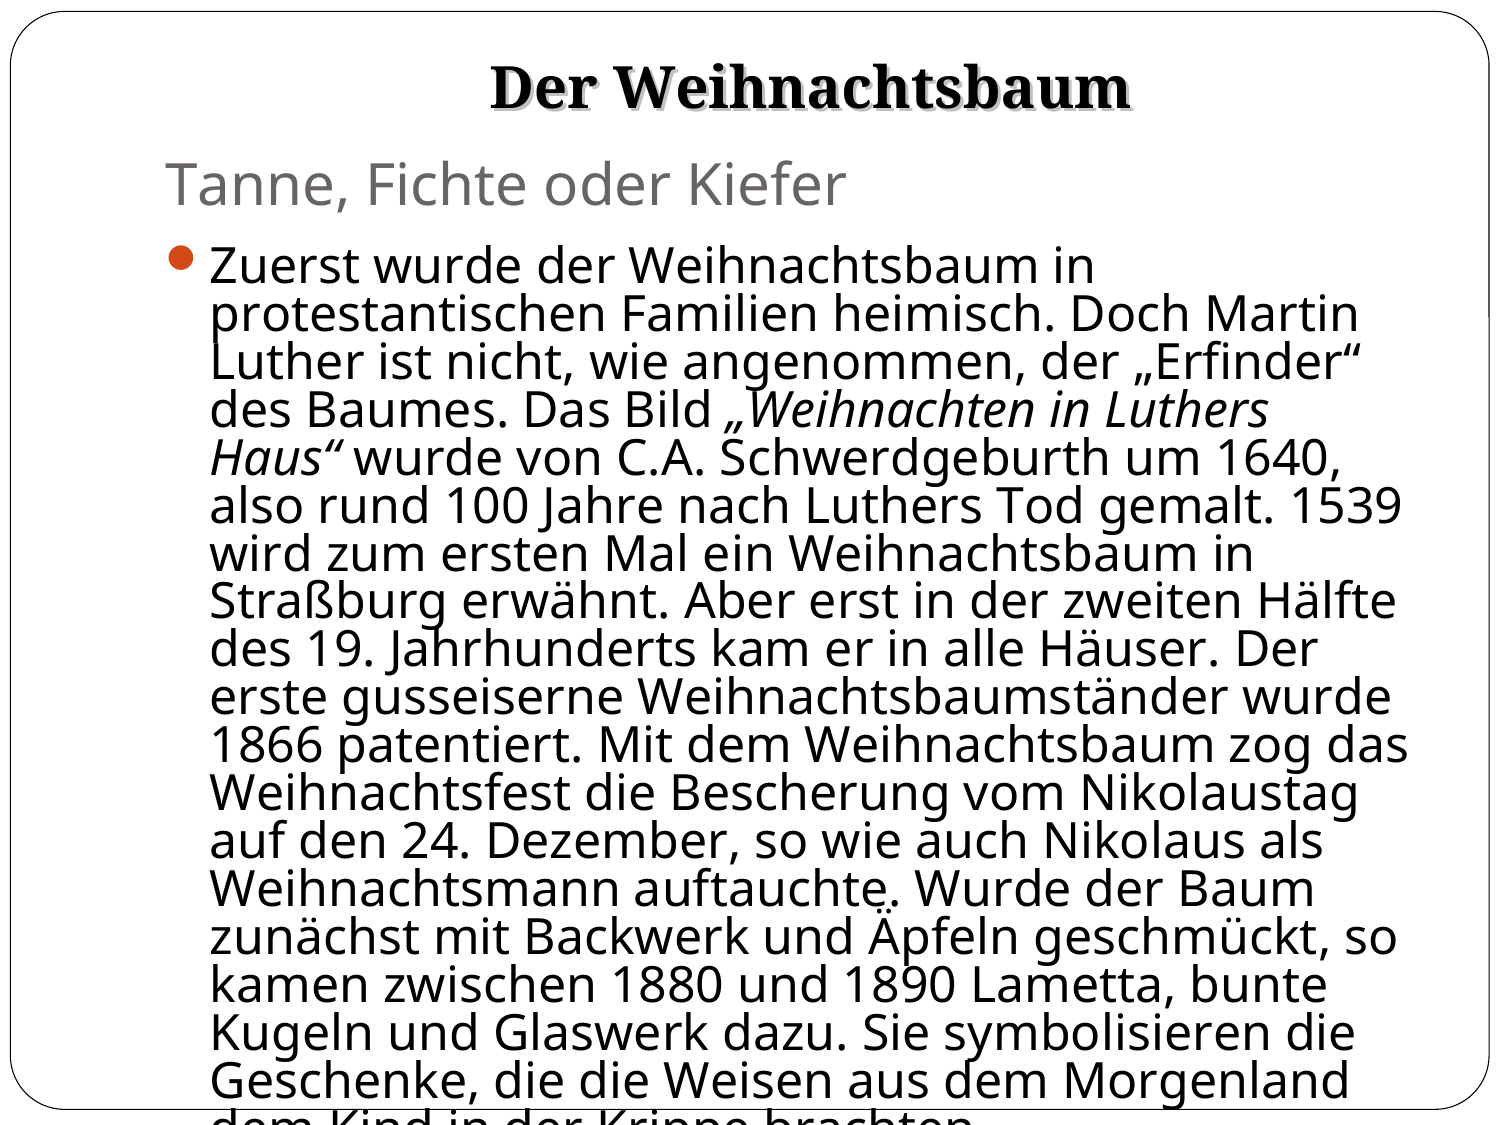

| Der Weihnachtsbaum | |
| --- | --- |
| | |
# Tanne, Fichte oder Kiefer
Zuerst wurde der Weihnachtsbaum in protestantischen Familien heimisch. Doch Martin Luther ist nicht, wie angenommen, der „Erfinder“ des Baumes. Das Bild „Weihnachten in Luthers Haus“ wurde von C.A. Schwerdgeburth um 1640, also rund 100 Jahre nach Luthers Tod gemalt. 1539 wird zum ersten Mal ein Weihnachtsbaum in Straßburg erwähnt. Aber erst in der zweiten Hälfte des 19. Jahrhunderts kam er in alle Häuser. Der erste gusseiserne Weihnachtsbaumständer wurde 1866 patentiert. Mit dem Weihnachtsbaum zog das Weihnachtsfest die Bescherung vom Nikolaustag auf den 24. Dezember, so wie auch Nikolaus als Weihnachtsmann auftauchte. Wurde der Baum zunächst mit Backwerk und Äpfeln geschmückt, so kamen zwischen 1880 und 1890 Lametta, bunte Kugeln und Glaswerk dazu. Sie symbolisieren die Geschenke, die die Weisen aus dem Morgenland dem Kind in der Krippe brachten.